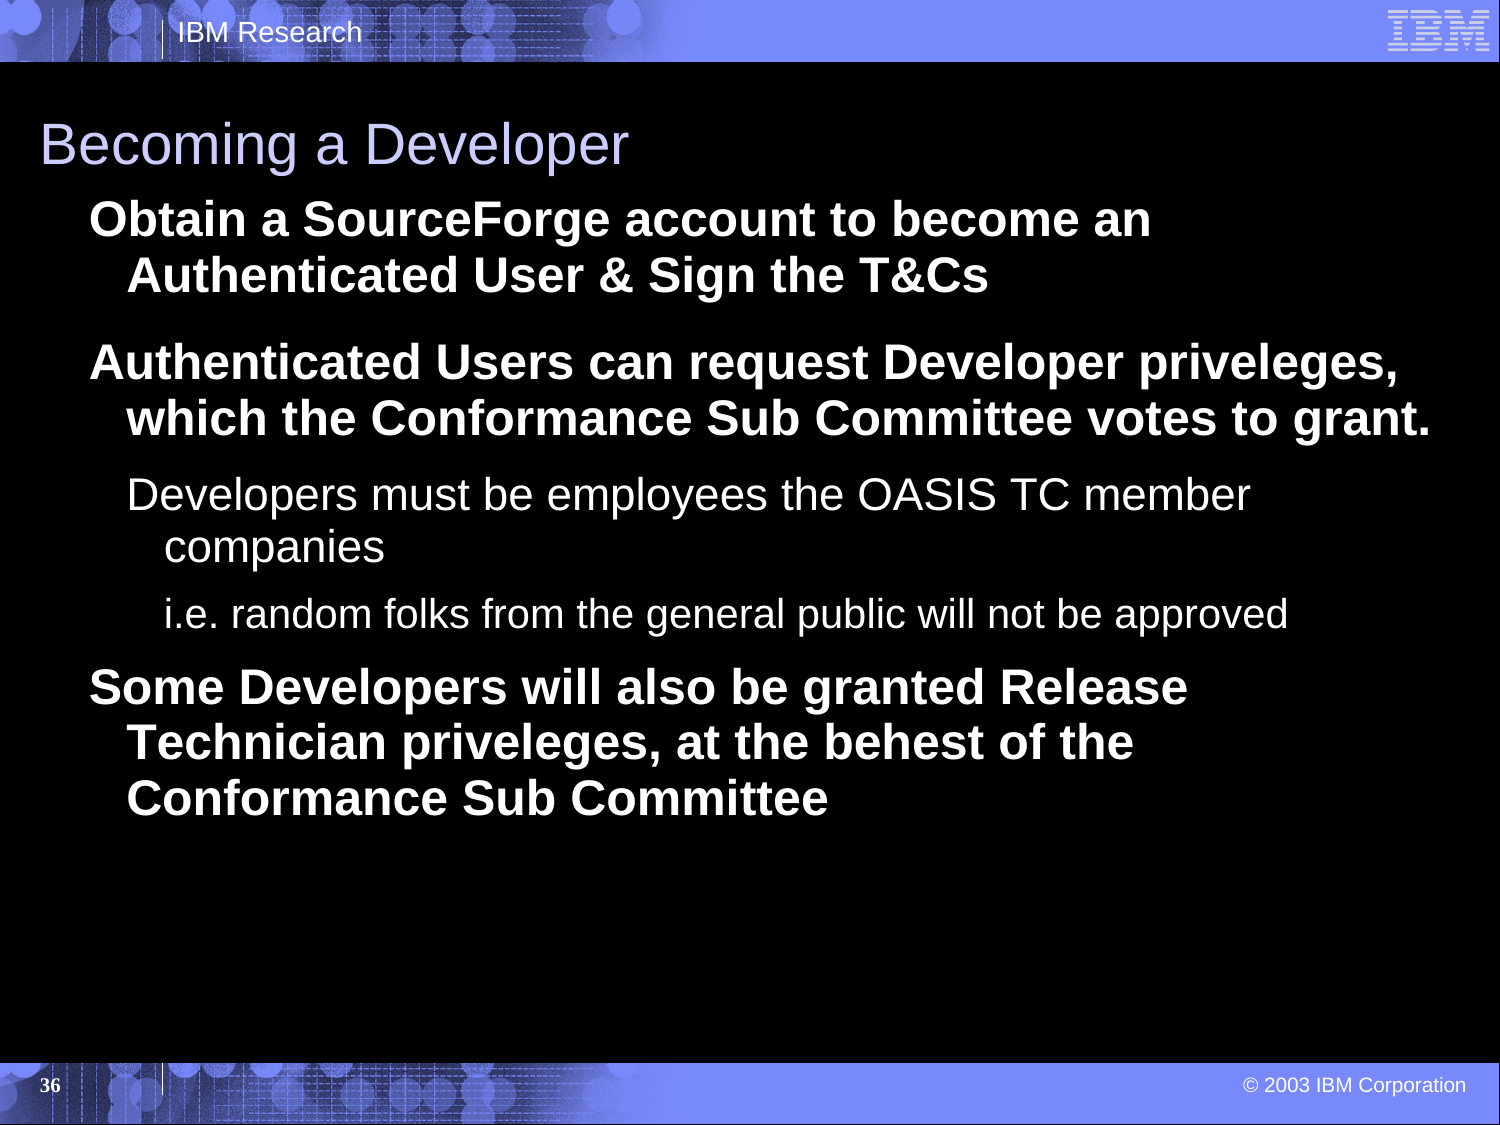

# Becoming a Developer
Obtain a SourceForge account to become an Authenticated User & Sign the T&Cs
Authenticated Users can request Developer priveleges, which the Conformance Sub Committee votes to grant.
Developers must be employees the OASIS TC member companies
i.e. random folks from the general public will not be approved
Some Developers will also be granted Release Technician priveleges, at the behest of the Conformance Sub Committee
36